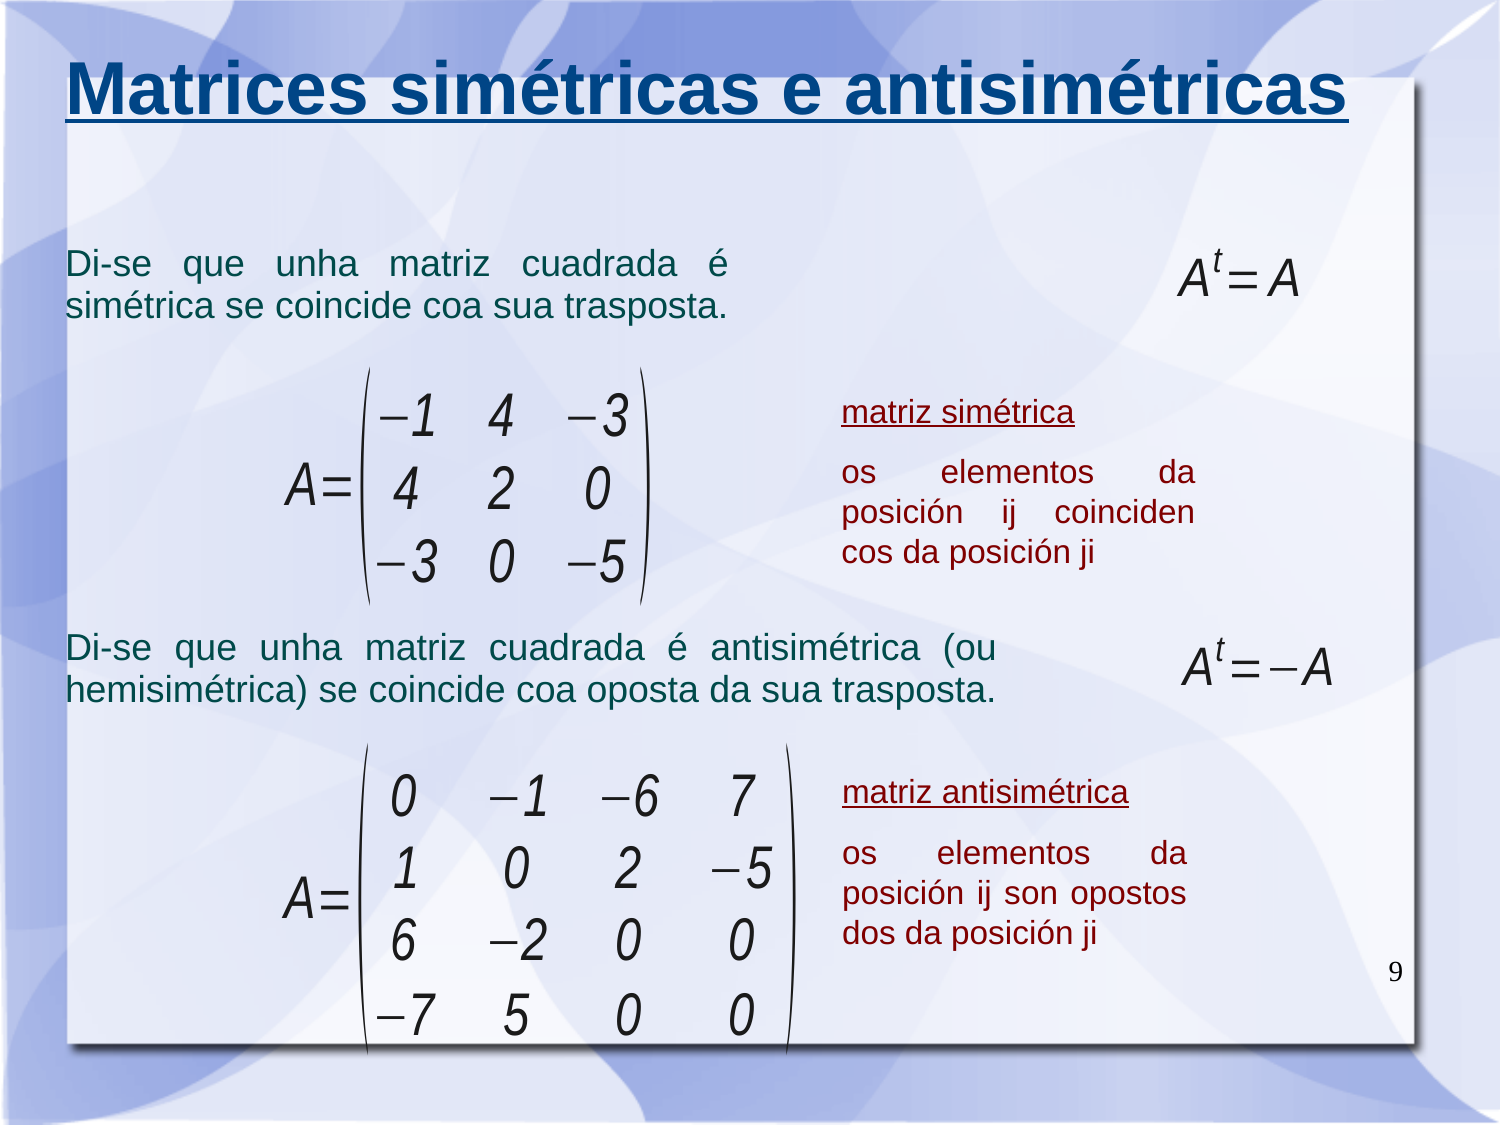

# Matrices simétricas e antisimétricas
Di-se que unha matriz cuadrada é simétrica se coincide coa sua trasposta.
matriz simétrica
os elementos da posición ij coinciden cos da posición ji
Di-se que unha matriz cuadrada é antisimétrica (ou hemisimétrica) se coincide coa oposta da sua trasposta.
matriz antisimétrica
os elementos da posición ij son opostos dos da posición ji
9